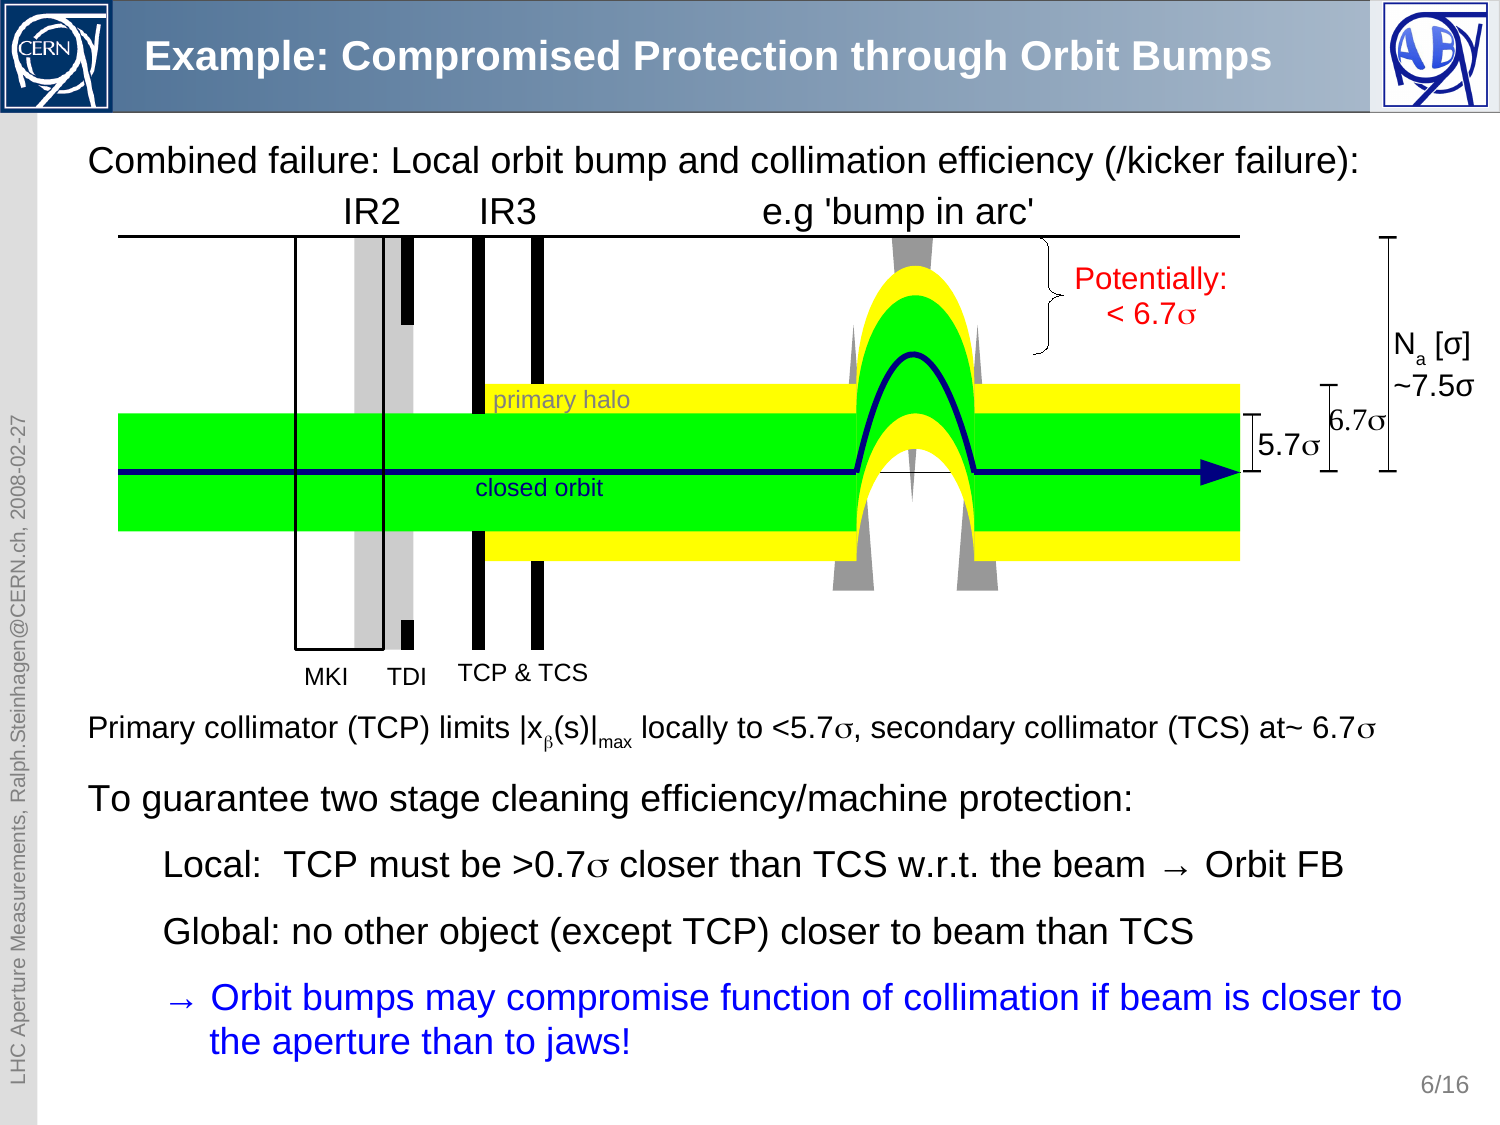

# Example: Compromised Protection through Orbit Bumps
Combined failure: Local orbit bump and collimation efficiency (/kicker failure):
Primary collimator (TCP) limits |xb(s)|max locally to <5.7s, secondary collimator (TCS) at~ 6.7s
To guarantee two stage cleaning efficiency/machine protection:
Local: TCP must be >0.7s closer than TCS w.r.t. the beam → Orbit FB
Global: no other object (except TCP) closer to beam than TCS
→ Orbit bumps may compromise function of collimation if beam is closer to the aperture than to jaws!
IR2
IR3
e.g 'bump in arc'
Potentially:
< 6.7s
Na [σ]
~7.5σ
primary halo
6.7s
5.7s
closed orbit
TCP & TCS
MKI
TDI